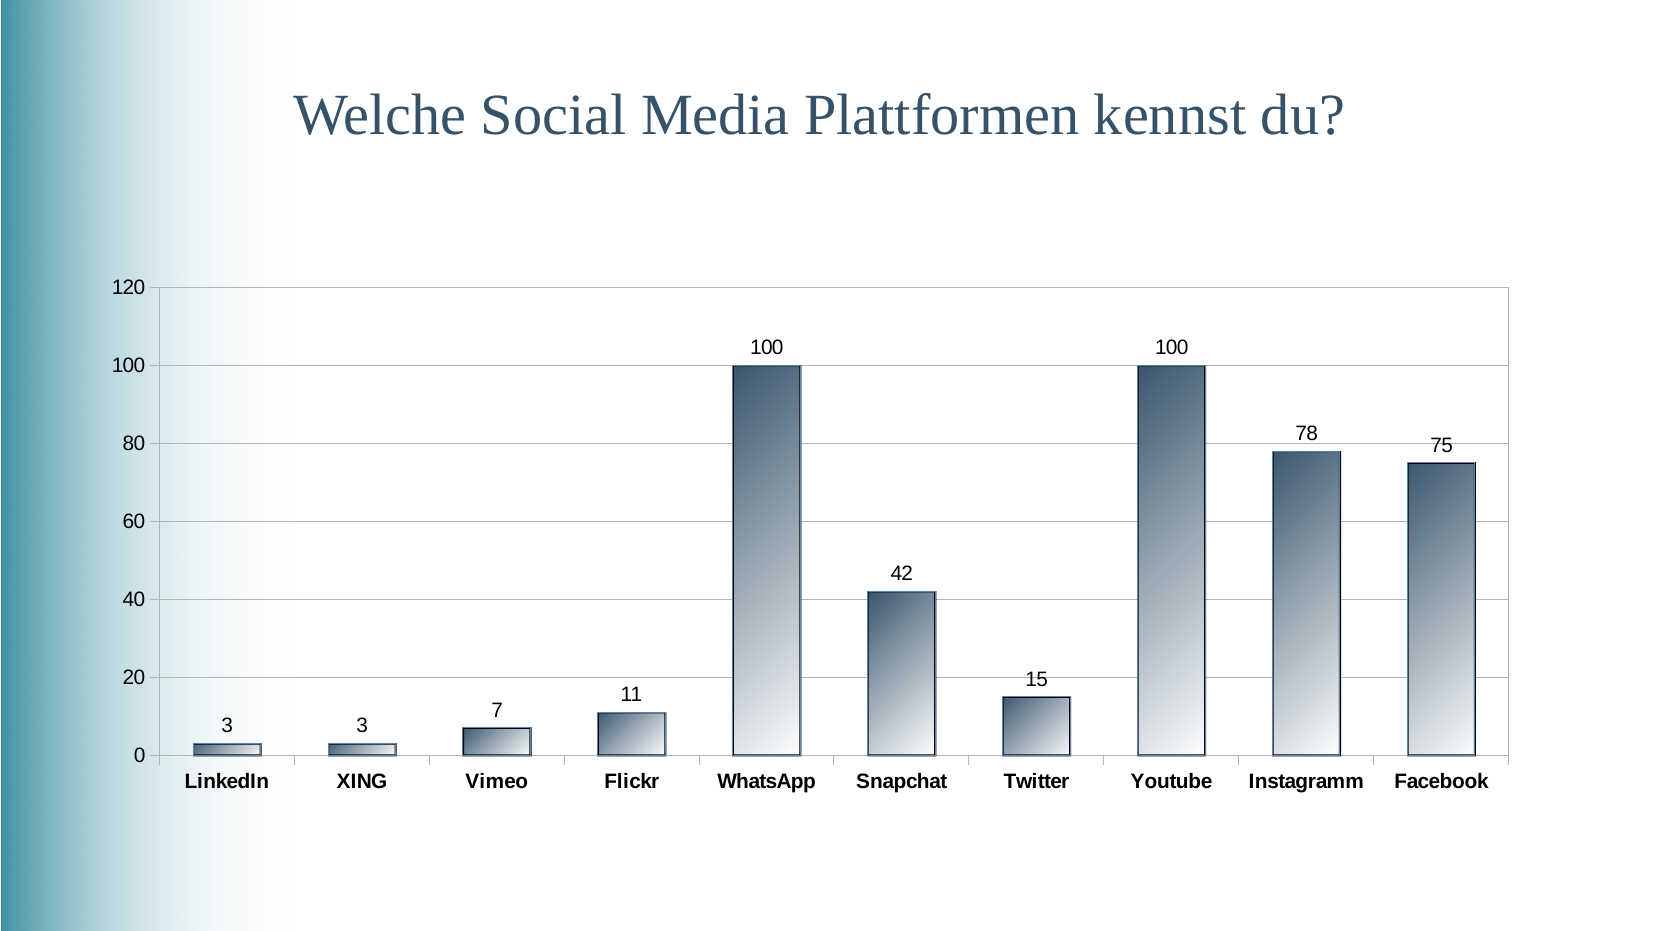

# Welche Social Media Plattformen kennst du?
### Chart
| Category | Spalte 1 |
|---|---|
| LinkedIn | 3.0 |
| XING | 3.0 |
| Vimeo | 7.0 |
| Flickr | 11.0 |
| WhatsApp | 100.0 |
| Snapchat | 42.0 |
| Twitter | 15.0 |
| Youtube | 100.0 |
| Instagramm | 78.0 |
| Facebook | 75.0 |